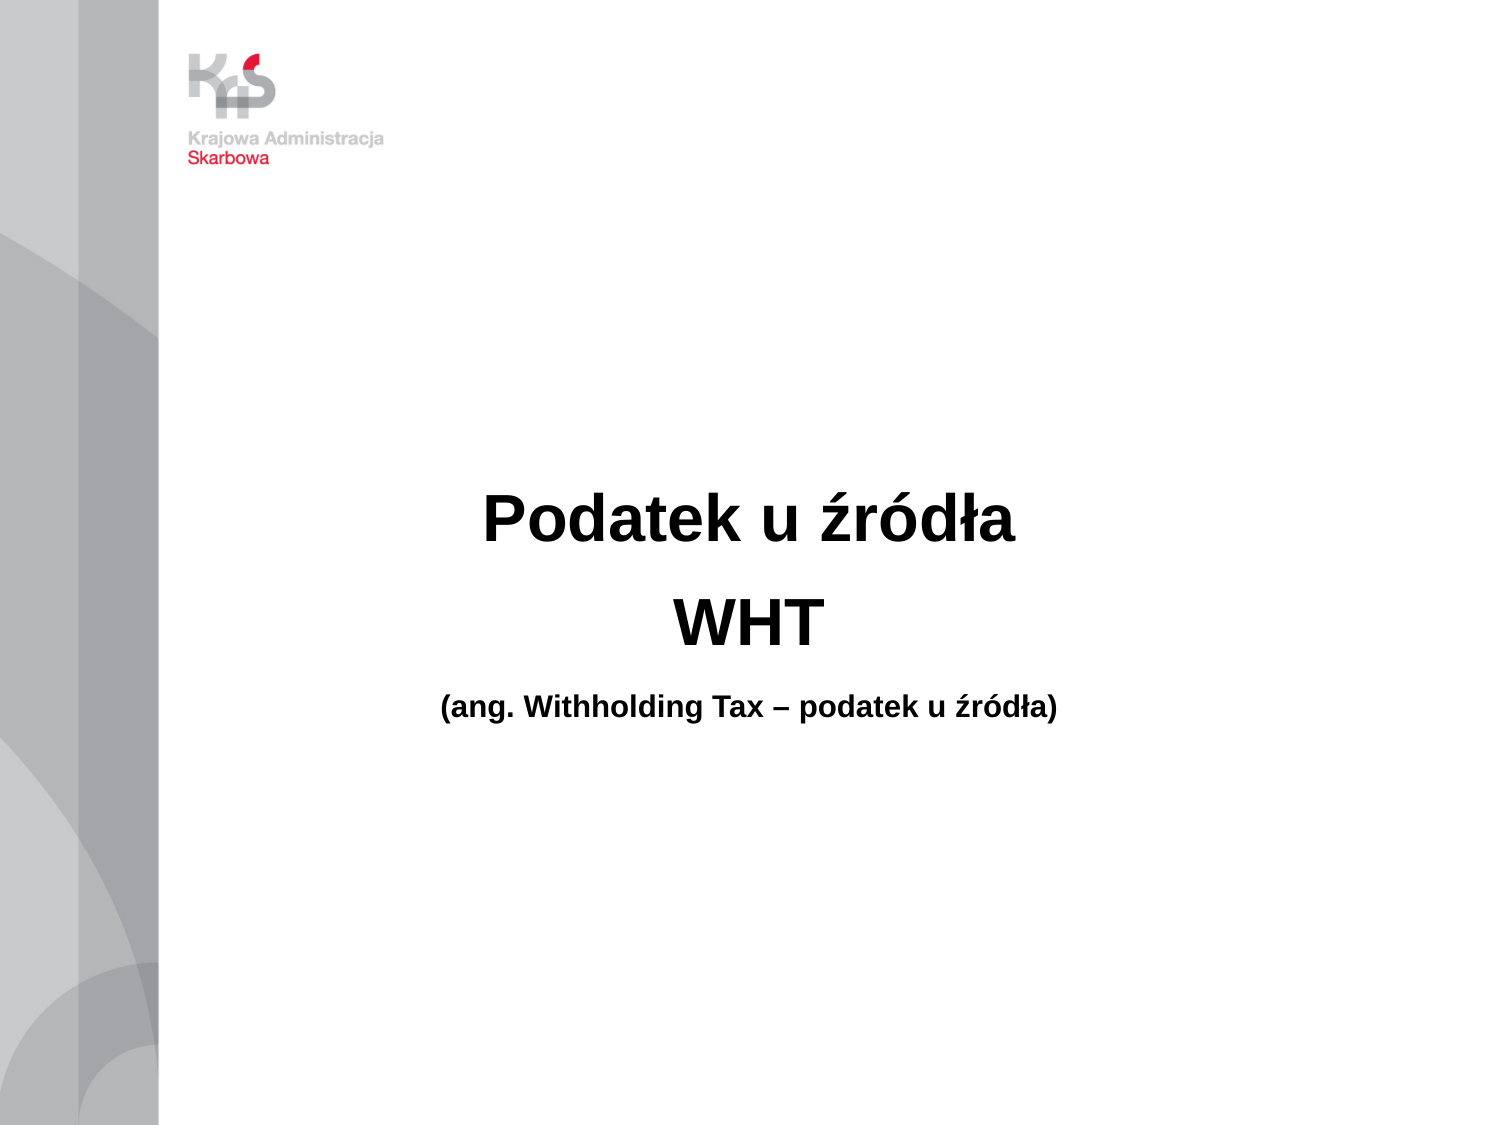

#
Podatek u źródła
WHT
(ang. Withholding Tax – podatek u źródła)